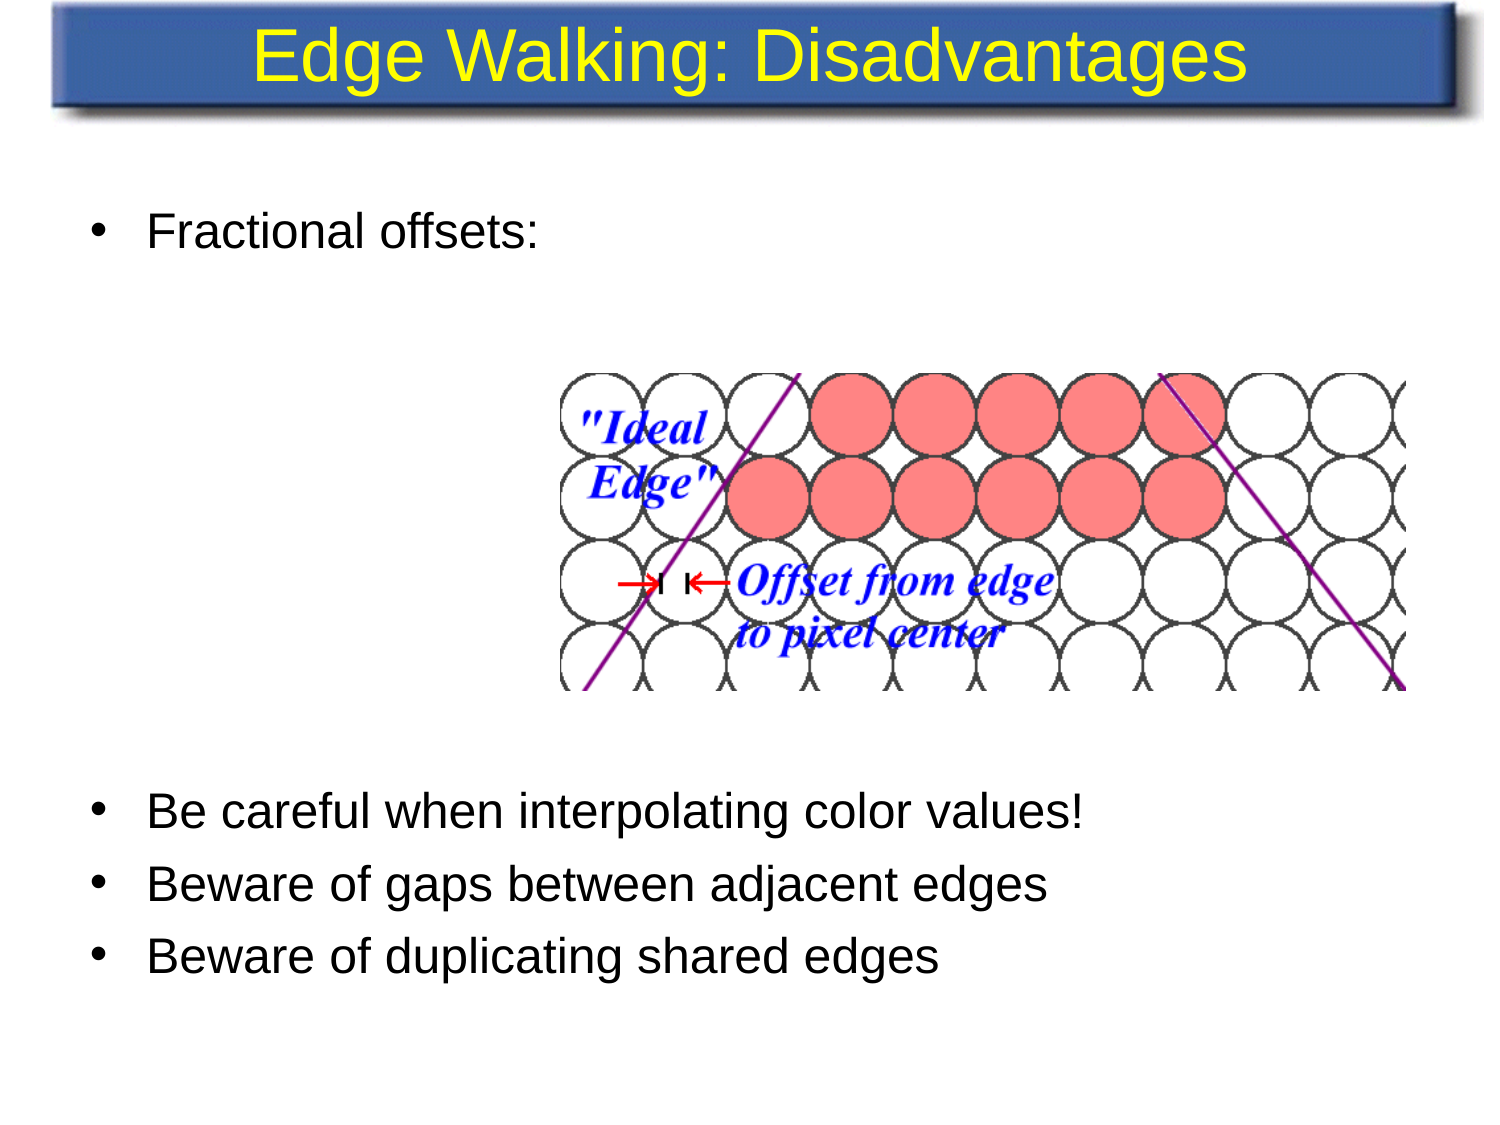

# Edge Walking: Disadvantages
Fractional offsets:
Be careful when interpolating color values!
Beware of gaps between adjacent edges
Beware of duplicating shared edges